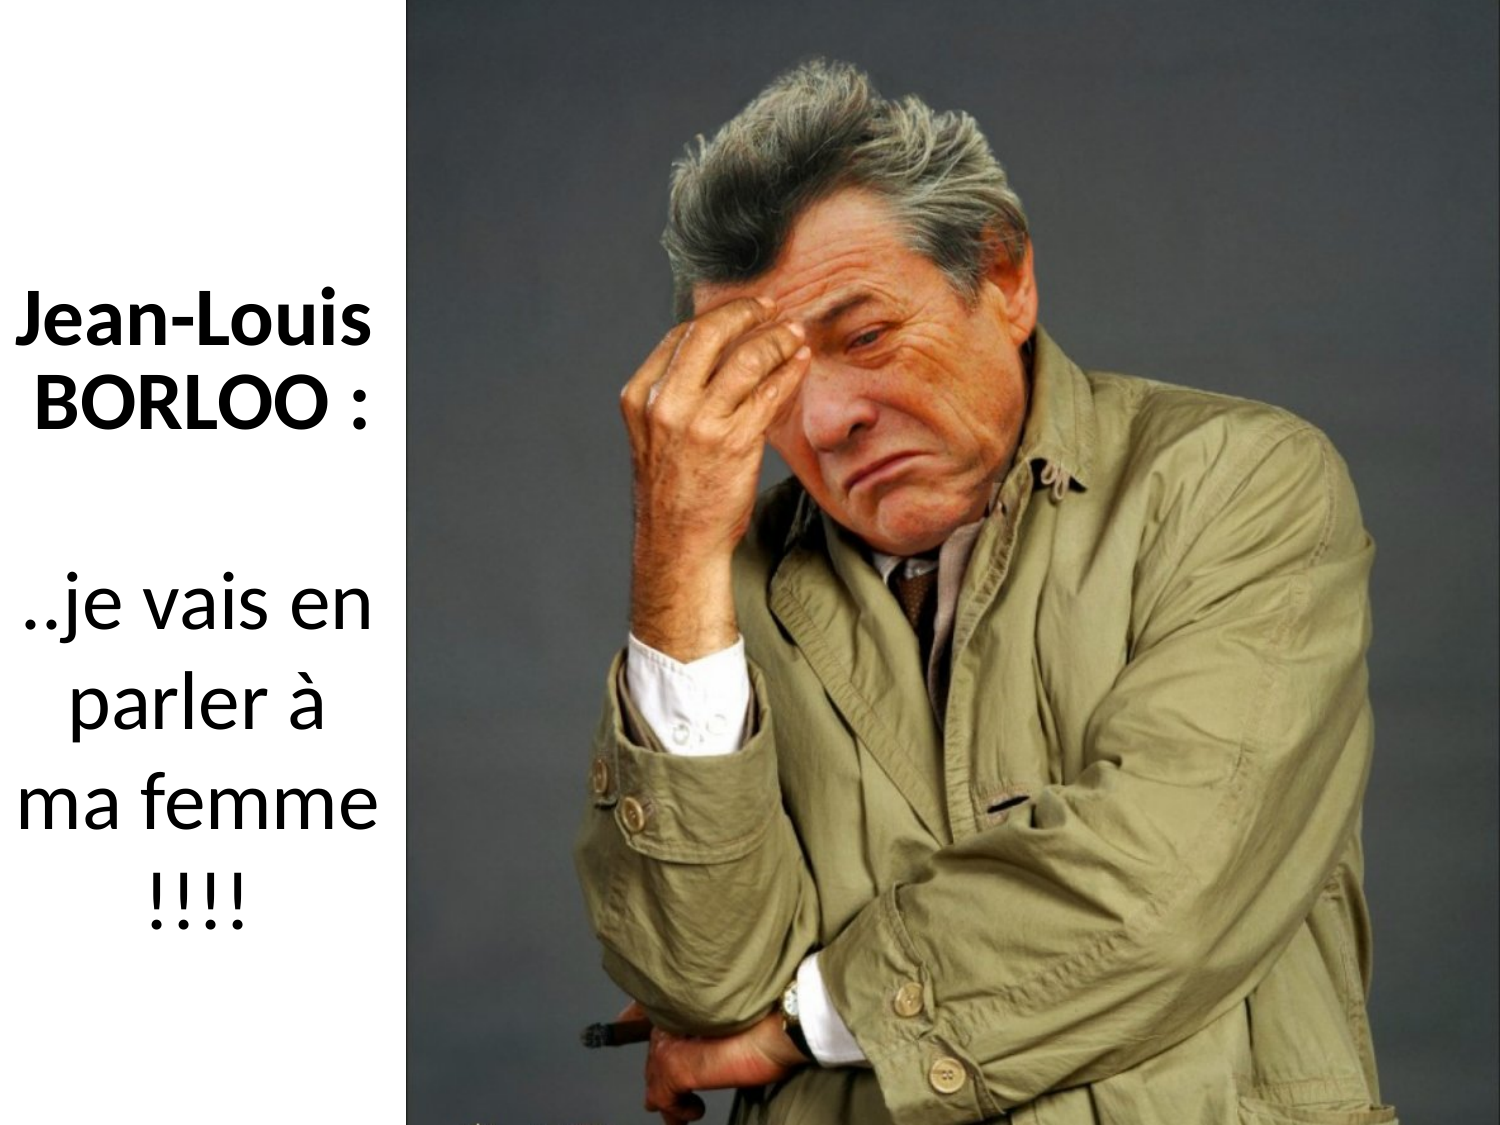

# Jean-Louis BORLOO : ..je vais en parler à ma femme !!!!